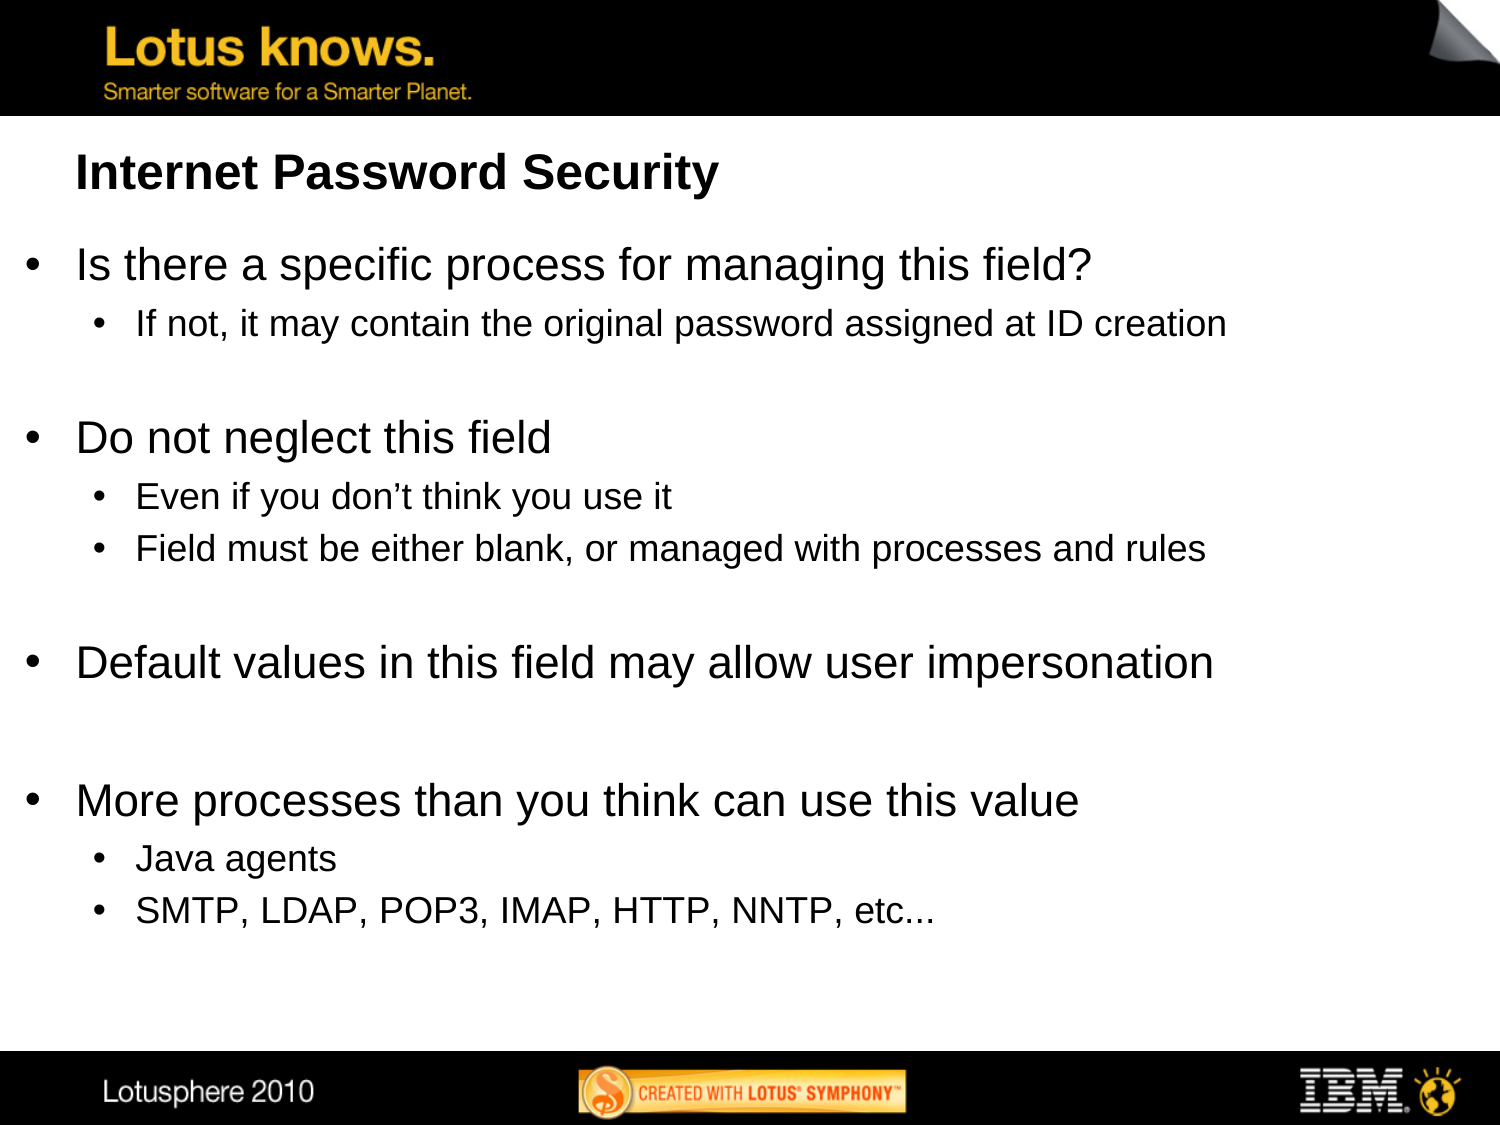

# Internet Password Security
Is there a specific process for managing this field?
If not, it may contain the original password assigned at ID creation
Do not neglect this field
Even if you don’t think you use it
Field must be either blank, or managed with processes and rules
Default values in this field may allow user impersonation
More processes than you think can use this value
Java agents
SMTP, LDAP, POP3, IMAP, HTTP, NNTP, etc...